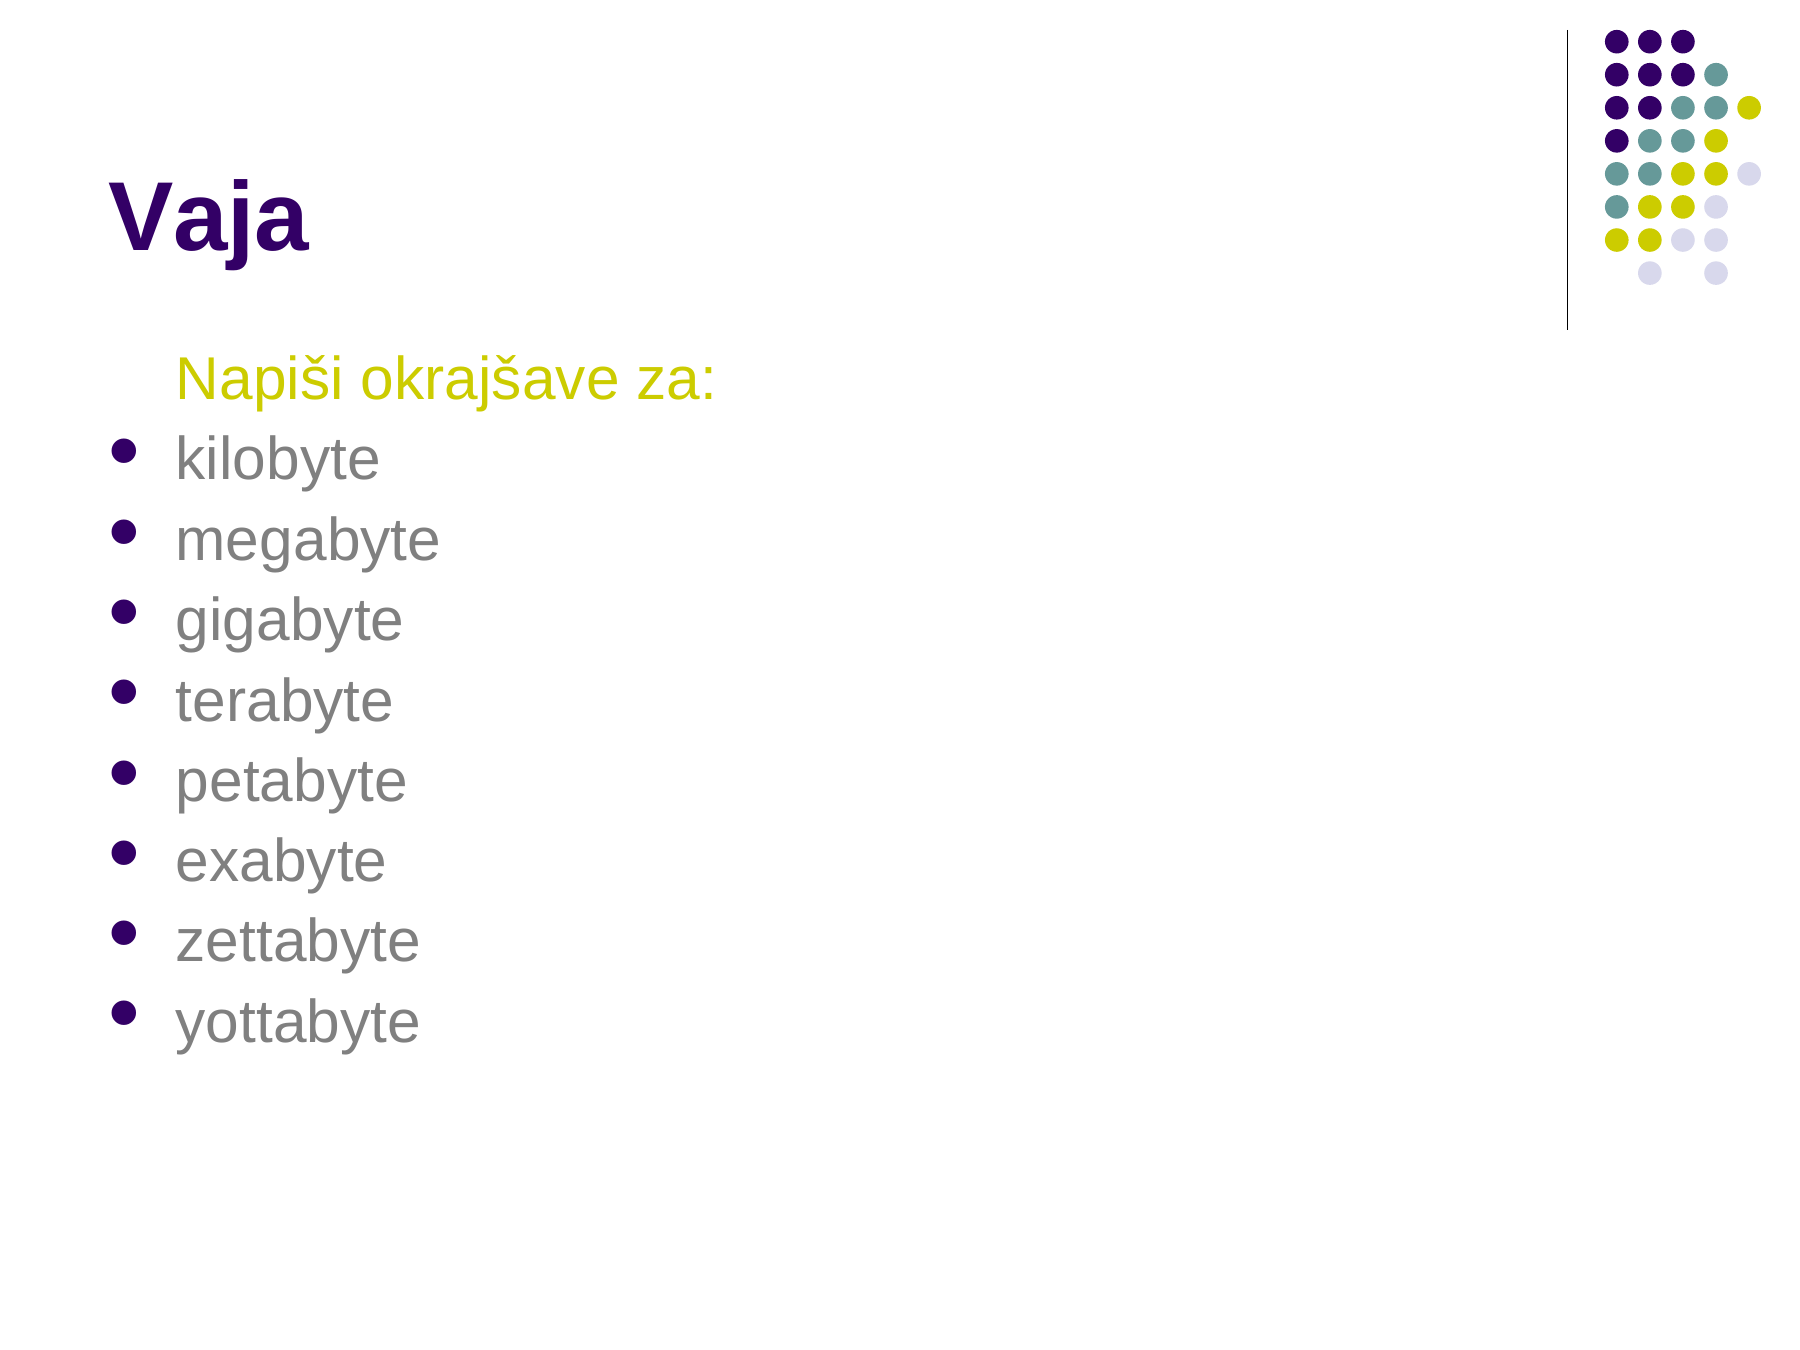

# Vaja
	Napiši okrajšave za:
kilobyte
megabyte
gigabyte
terabyte
petabyte
exabyte
zettabyte
yottabyte